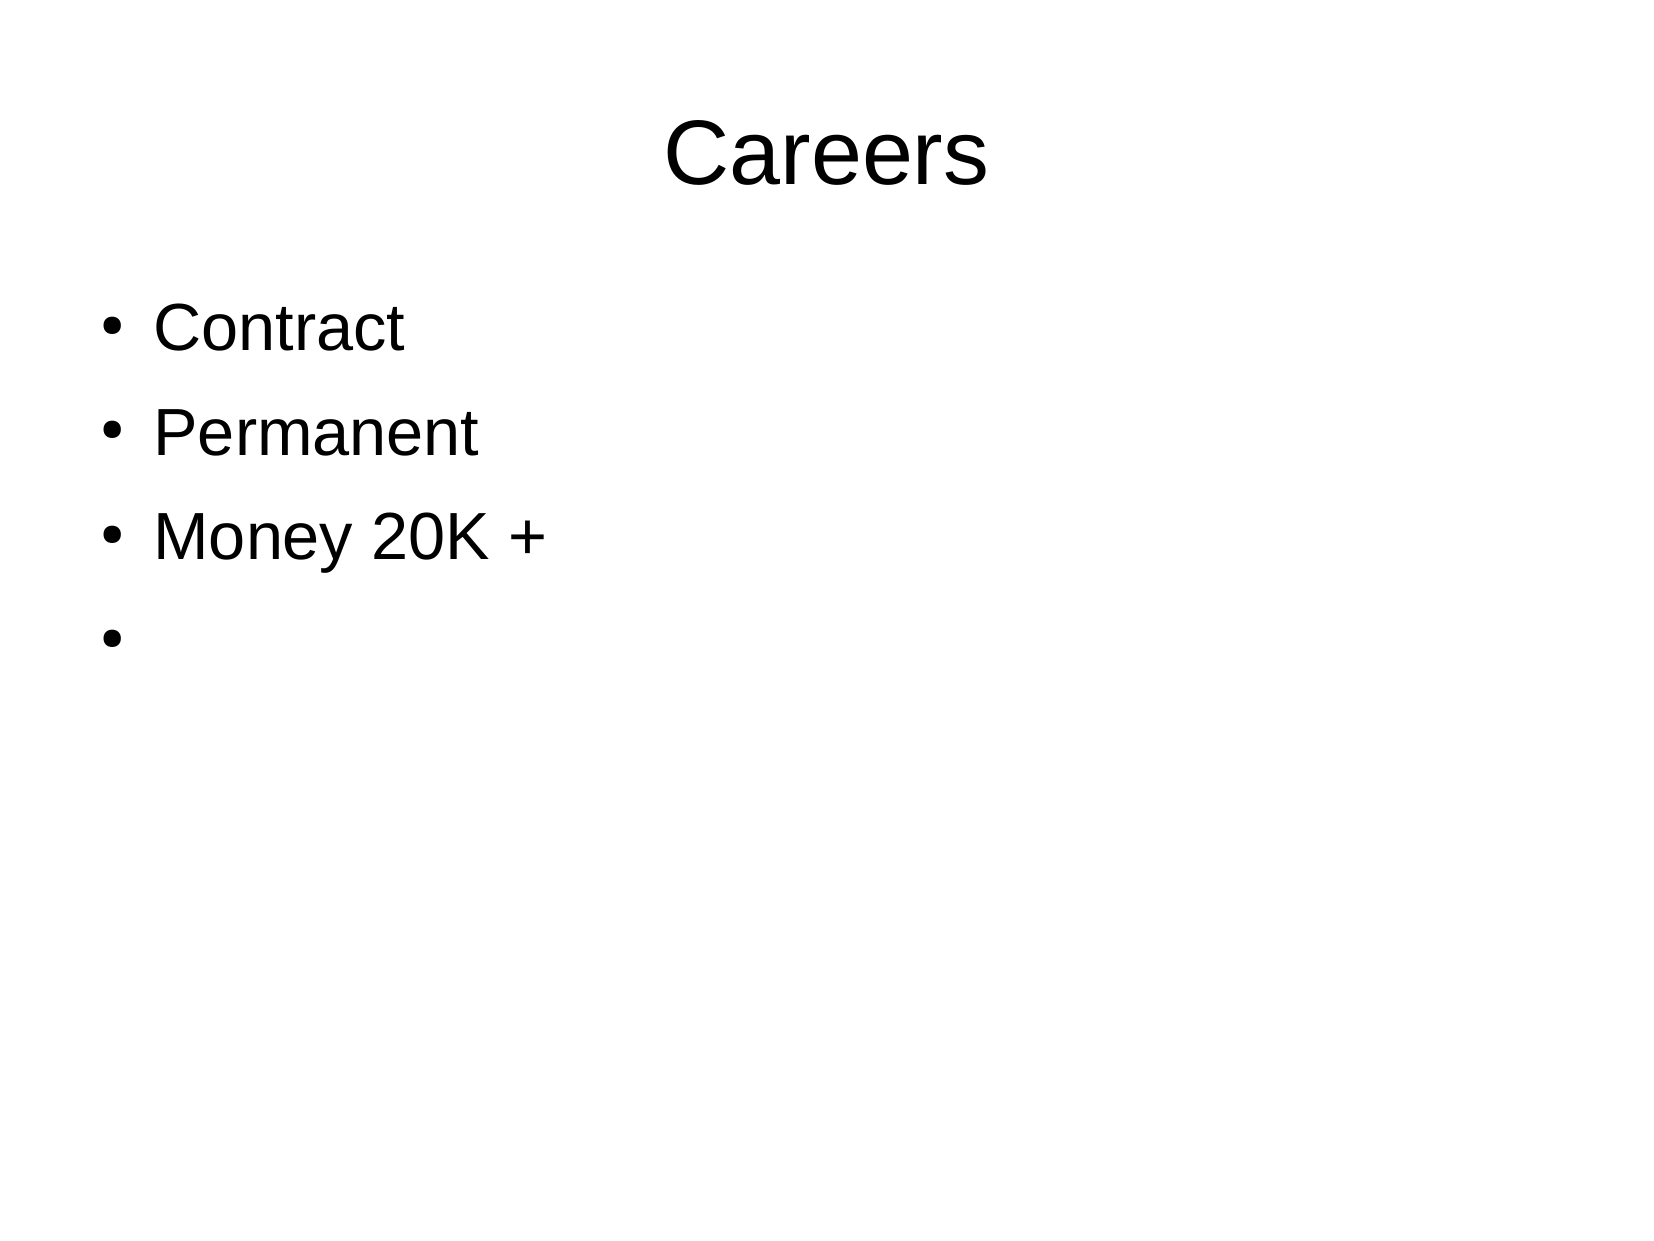

# Careers
Contract
Permanent
Money 20K +